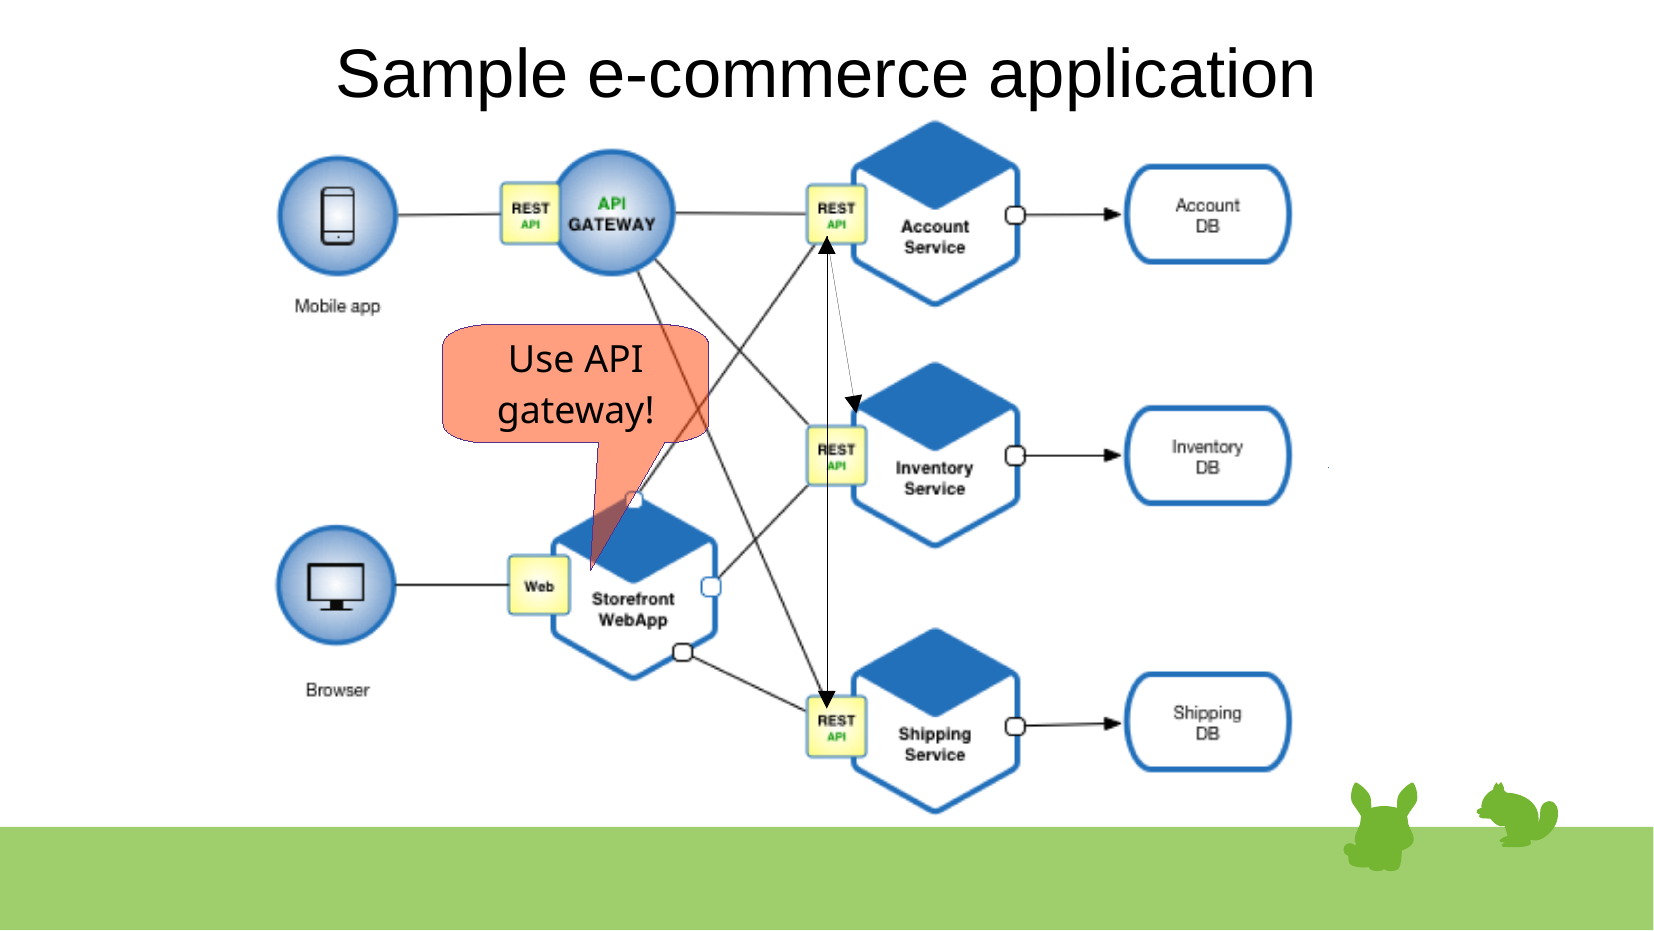

# Sample e-commerce application
Use API gateway!